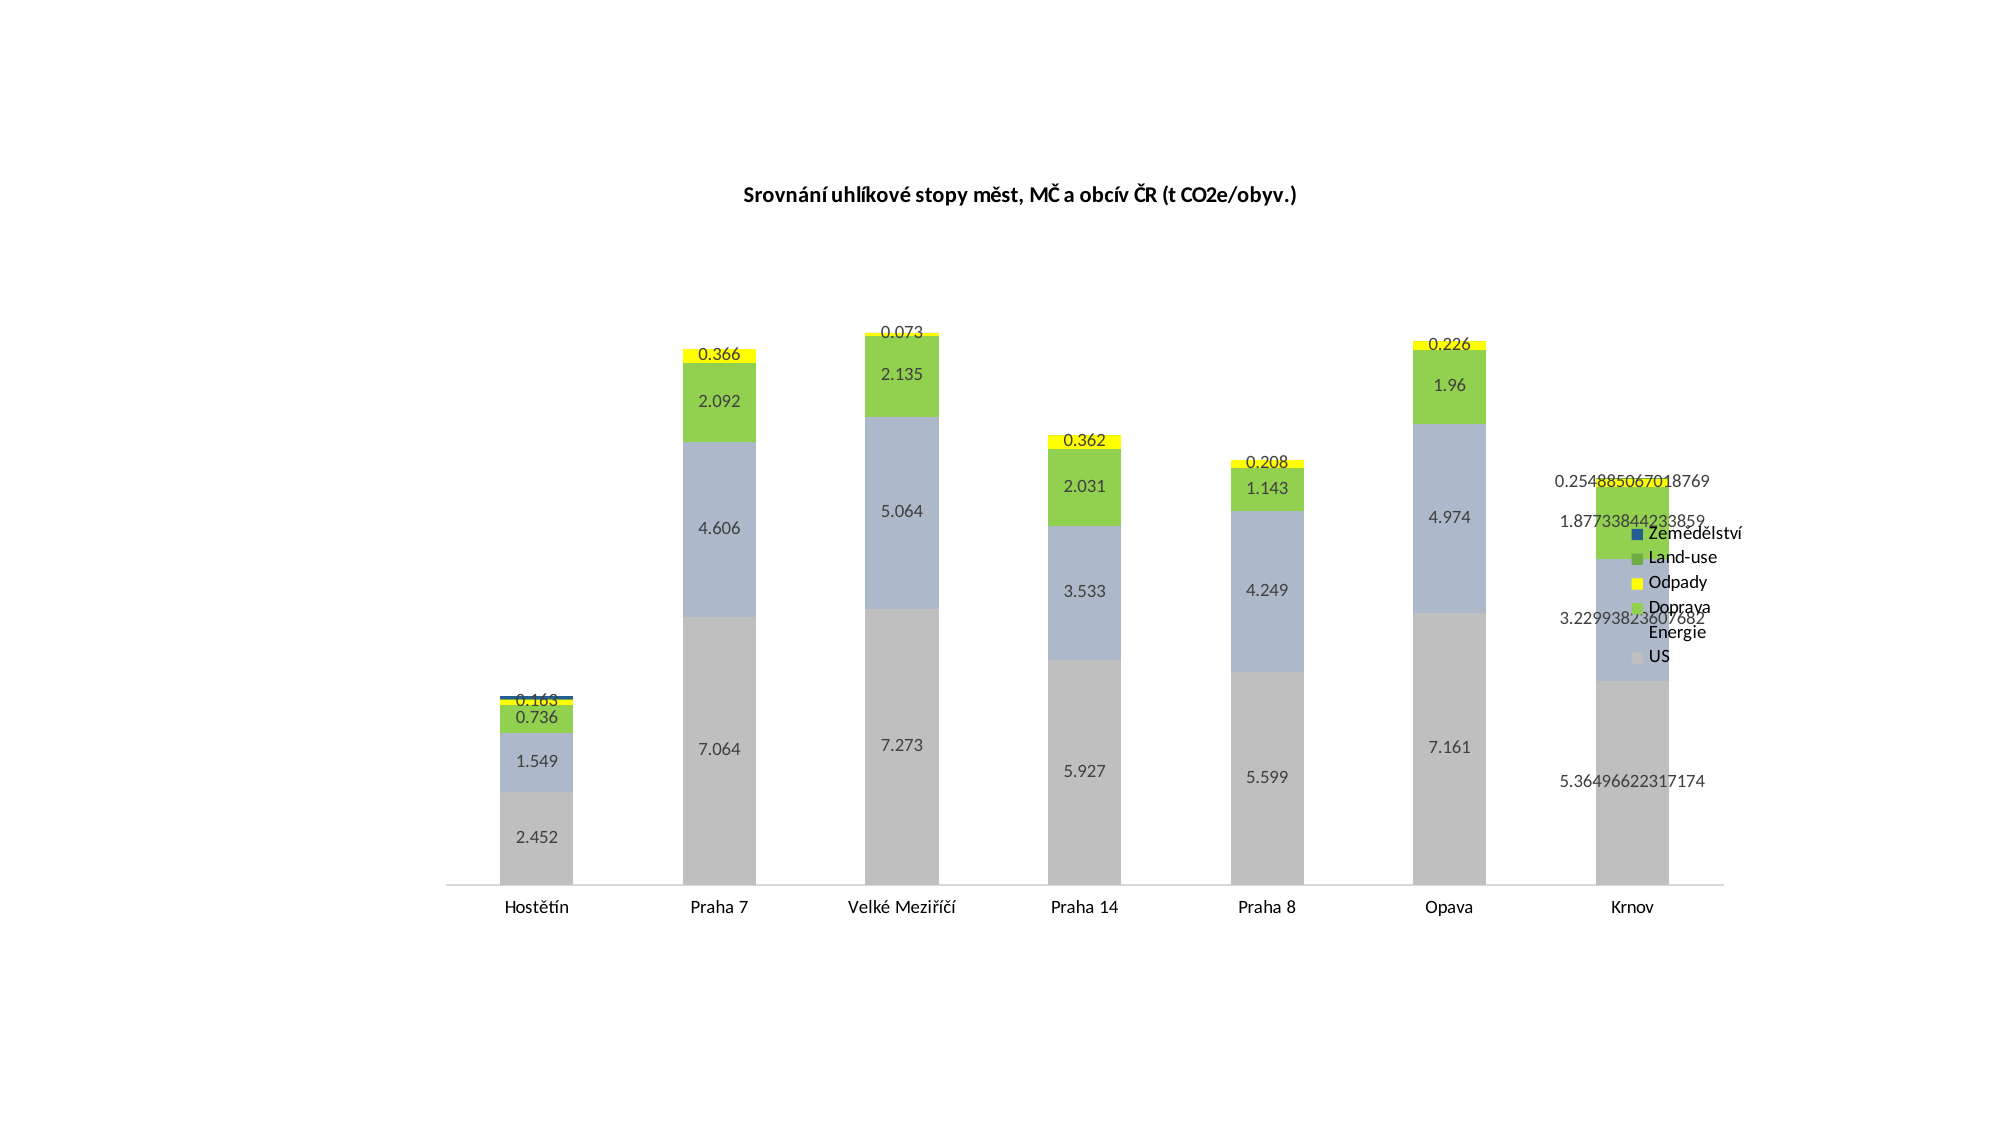

### Chart: Srovnání uhlíkové stopy měst, MČ a obcív ČR (t CO2e/obyv.)
| Category | US | Energie | Doprava | Odpady | Land-use | Zemědělství |
|---|---|---|---|---|---|---|
| Hostětín | 2.452 | 1.549 | 0.736 | 0.163 | 0.004 | 0.061 |
| Praha 7 | 7.064 | 4.606 | 2.092 | 0.366 | 0.0 | 0.0 |
| Velké Meziříčí | 7.273 | 5.064 | 2.135 | 0.073 | 0.001 | 0.0 |
| Praha 14 | 5.927 | 3.533 | 2.031 | 0.362 | 0.001 | 0.0 |
| Praha 8 | 5.599 | 4.249 | 1.143 | 0.208 | 0.0 | 0.0 |
| Opava | 7.161 | 4.974 | 1.96 | 0.226 | 0.001 | 0.0 |
| Krnov | 5.36496622317174 | 3.22993823607682 | 1.87733844233859 | 0.254885067018769 | 0.00280447773756418 | 0.0 |